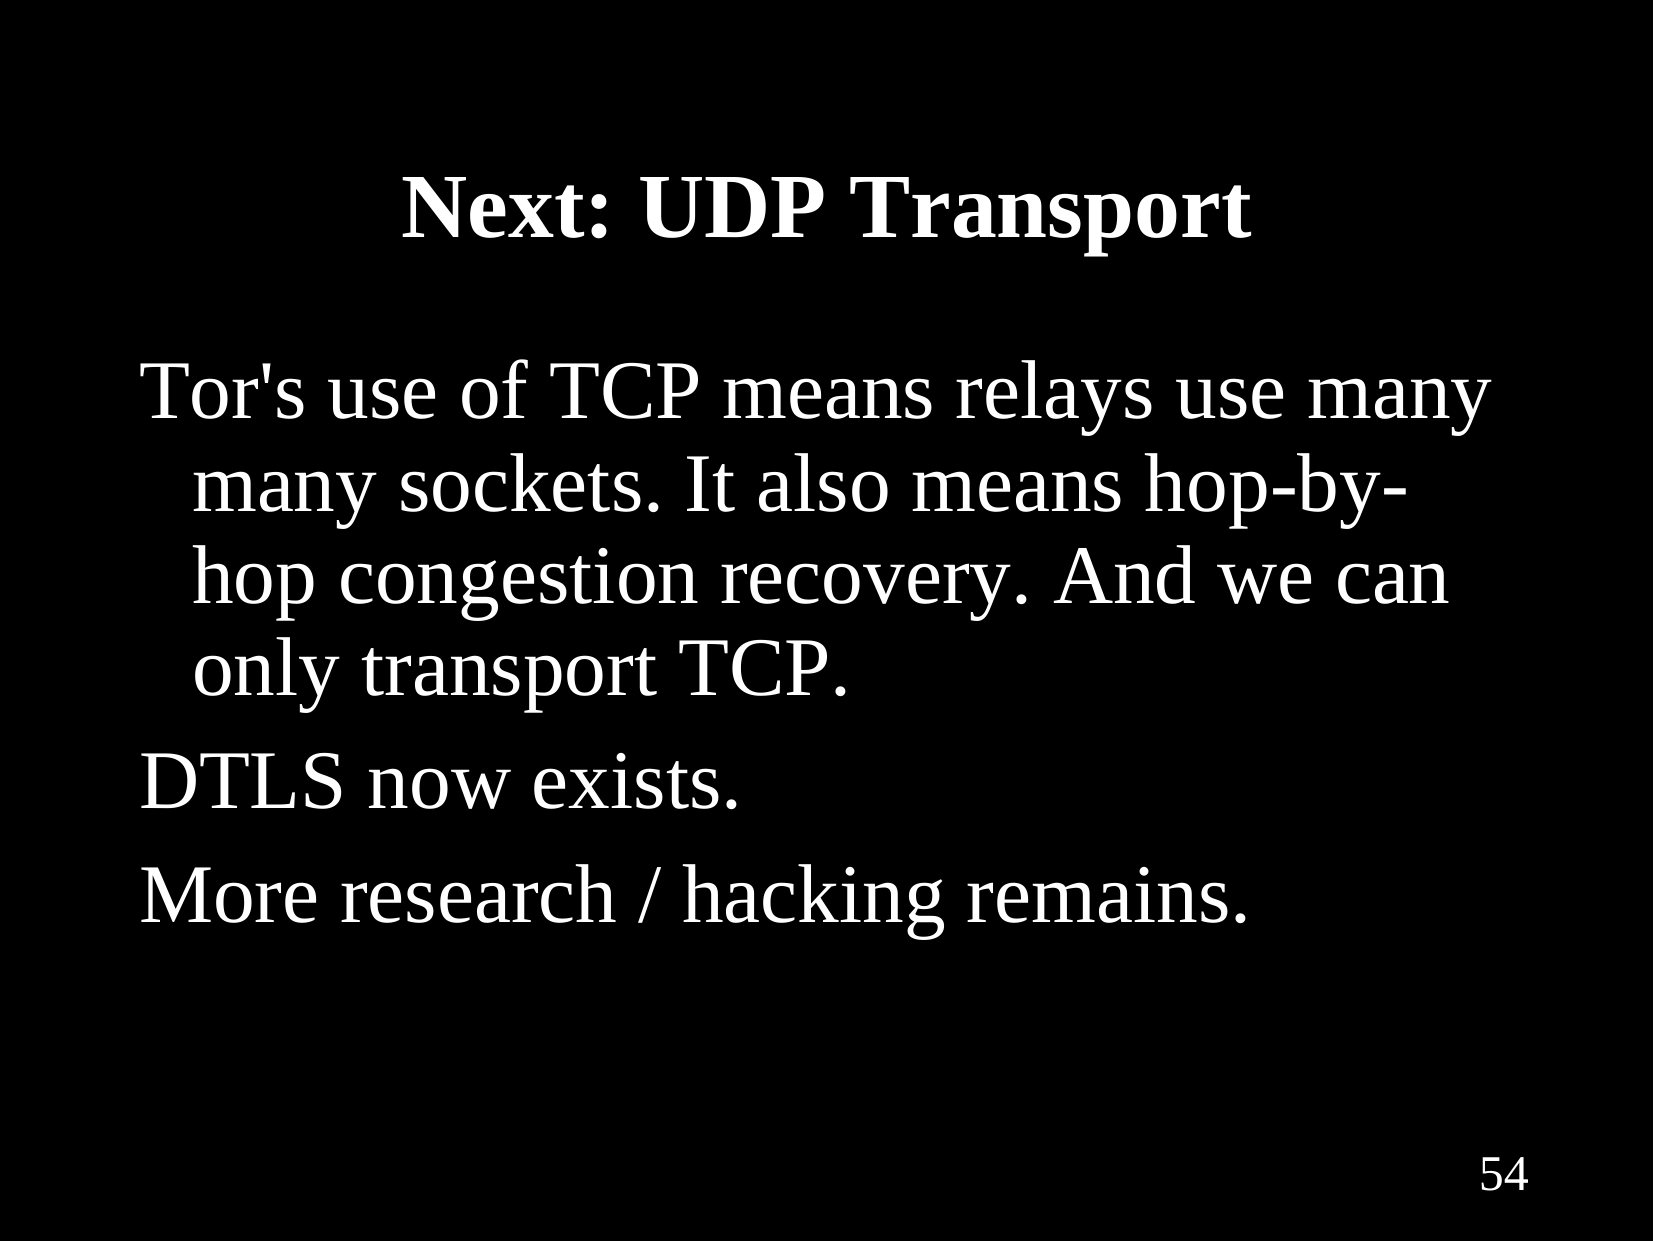

# Next: UDP Transport
Tor's use of TCP means relays use many many sockets. It also means hop-by-hop congestion recovery. And we can only transport TCP.
DTLS now exists.
More research / hacking remains.